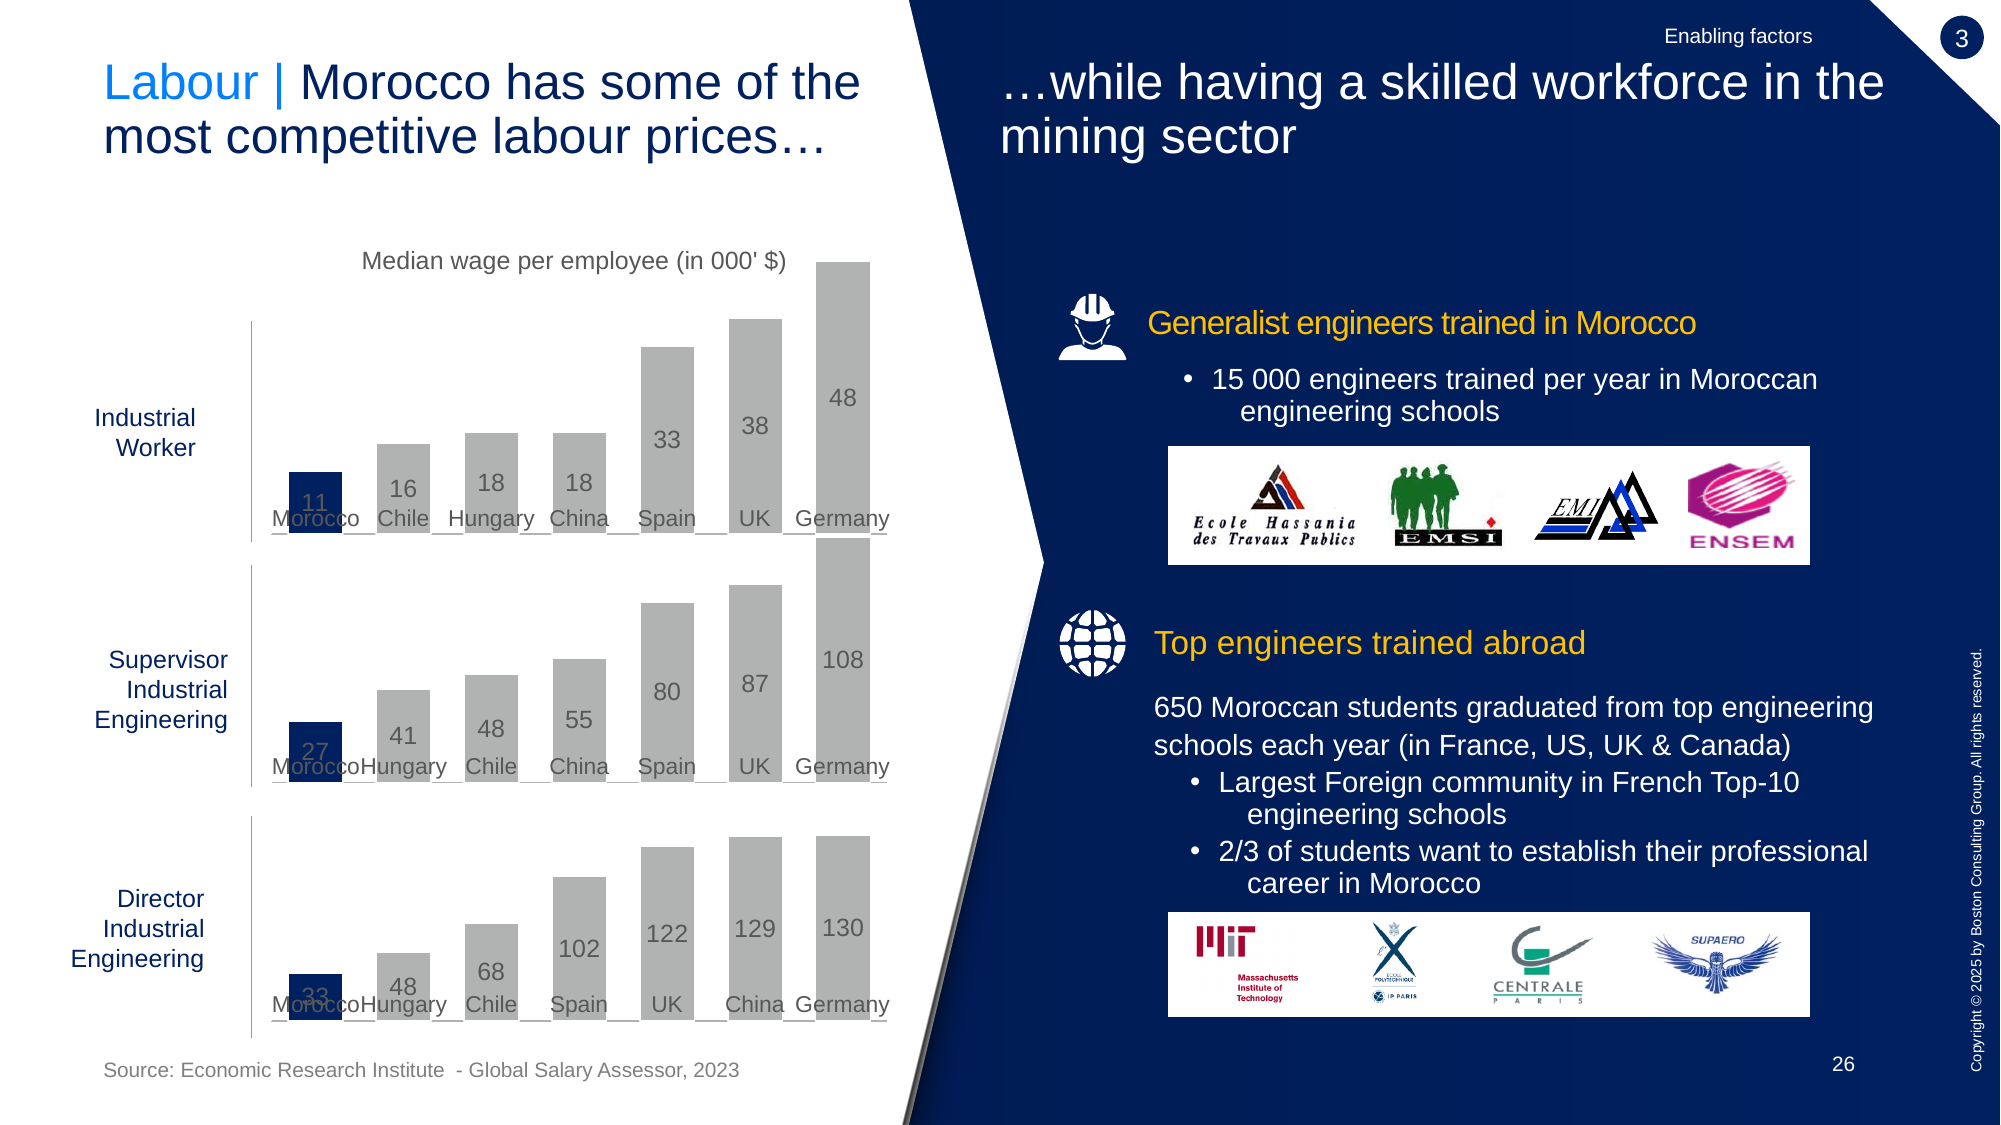

Enabling factors
3
# Labour | Morocco has some of the most competitive labour prices…
…while having a skilled workforce in the mining sector
Median wage per employee (in 000' $)
### Chart
| Category | Series1 |
|---|---|
| 1 | 11.0 |
| 2 | 16.0 |
| 3 | 18.0 |
| 4 | 18.0 |
| 5 | 33.0 |
| 6 | 38.0 |
| 7 | 48.0 |Generalist engineers trained in Morocco
15 000 engineers trained per year in Moroccan engineering schools
Industrial Worker
Morocco
Chile
Hungary
China
Spain
UK
Germany
### Chart
| Category | Series1 |
|---|---|
| 1 | 27.0673740623358 |
| 2 | 41.1475963079017 |
| 3 | 47.7656017409826 |
| 4 | 54.9806070103578 |
| 5 | 79.5865530284195 |
| 6 | 87.2759453304699 |
| 7 | 108.178439894053 |Top engineers trained abroad
Supervisor Industrial Engineering
650 Moroccan students graduated from top engineering schools each year (in France, US, UK & Canada)
Largest Foreign community in French Top-10 engineering schools
2/3 of students want to establish their professional career in Morocco
Morocco
Hungary
Chile
China
Spain
UK
Germany
### Chart
| Category | Series1 |
|---|---|
| 1 | 33.3301835407978 |
| 2 | 48.083070505417 |
| 3 | 68.3920370436608 |
| 4 | 101.545122141226 |
| 5 | 121.967624998252 |
| 6 | 129.128865807436 |
| 7 | 129.792248863783 |Director Industrial Engineering
Morocco
Hungary
Chile
Spain
UK
China
Germany
Source: Economic Research Institute - Global Salary Assessor, 2023